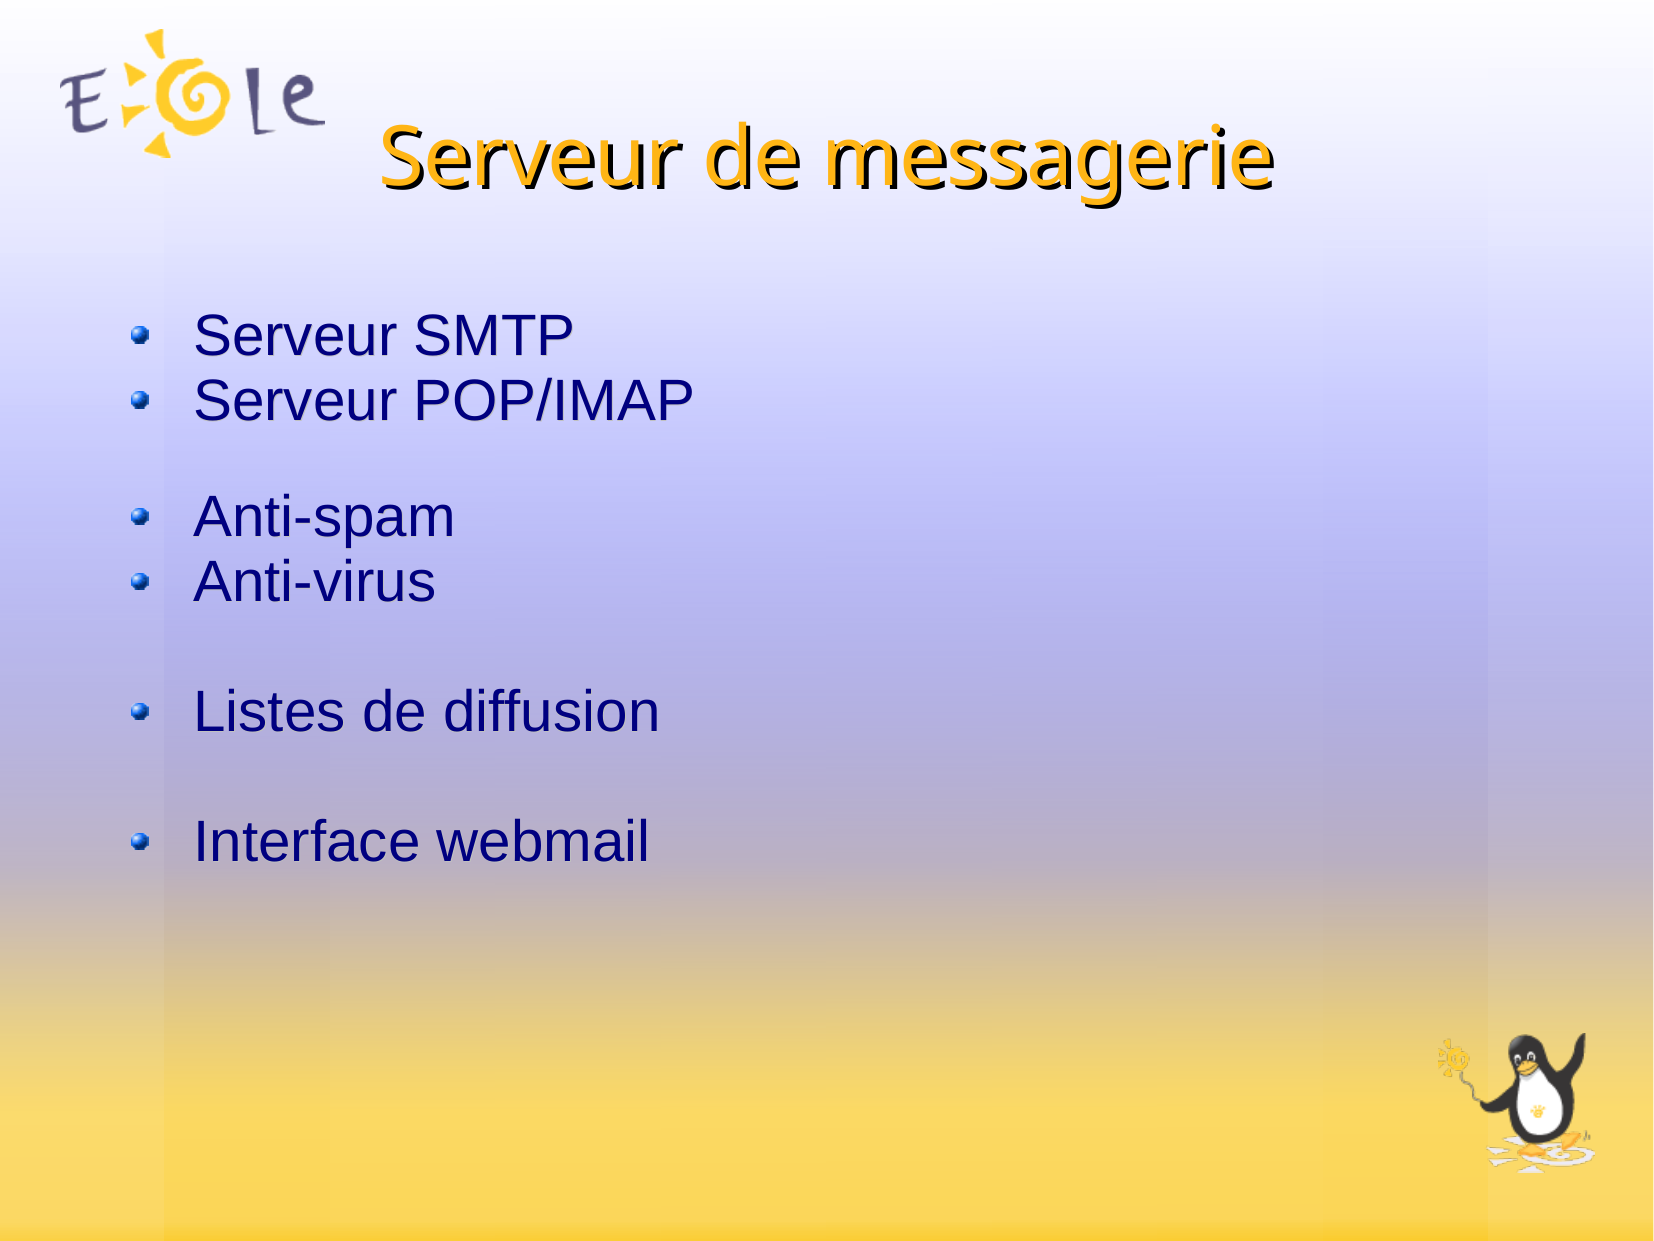

# Serveur de messagerie
Serveur SMTP
Serveur POP/IMAP
Anti-spam
Anti-virus
Listes de diffusion
Interface webmail